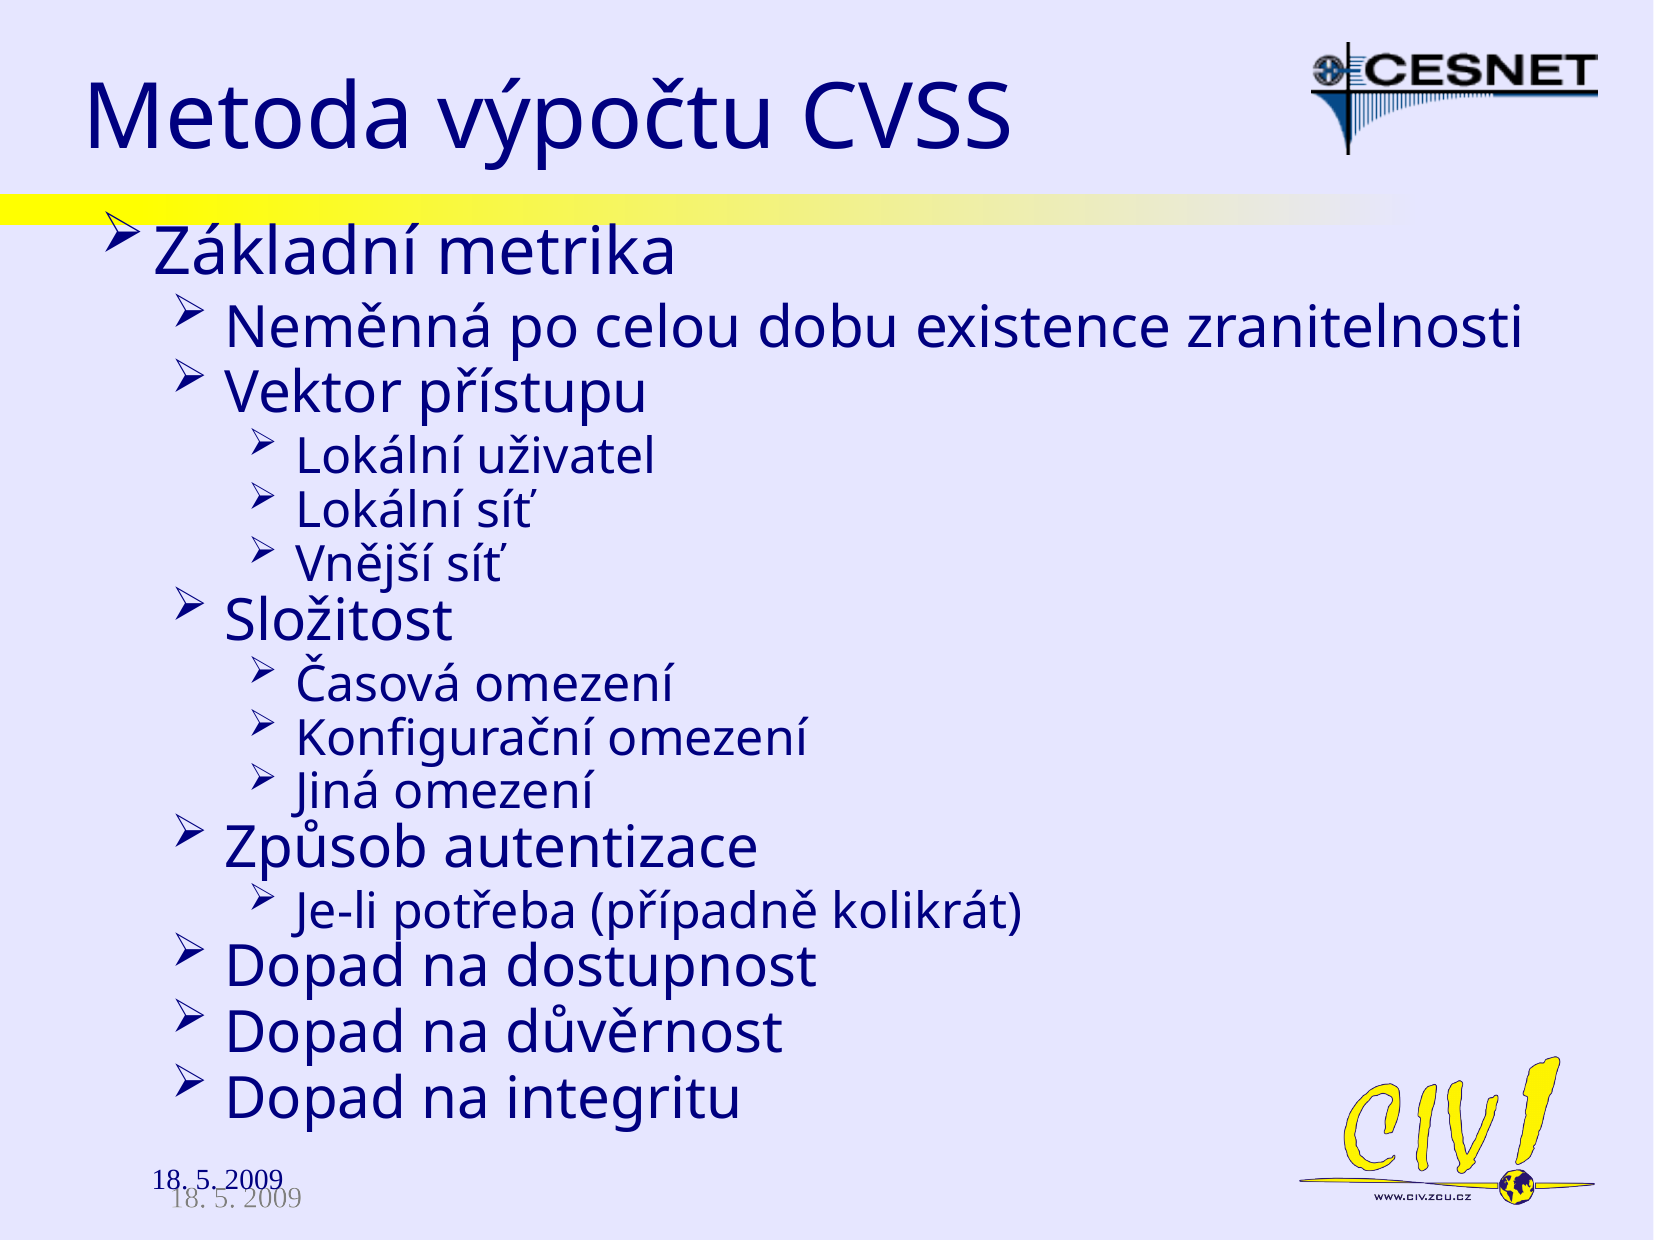

# Metoda výpočtu CVSS
Základní metrika
Neměnná po celou dobu existence zranitelnosti
Vektor přístupu
Lokální uživatel
Lokální síť
Vnější síť
Složitost
Časová omezení
Konfigurační omezení
Jiná omezení
Způsob autentizace
Je-li potřeba (případně kolikrát)
Dopad na dostupnost
Dopad na důvěrnost
Dopad na integritu
18. 5. 2009